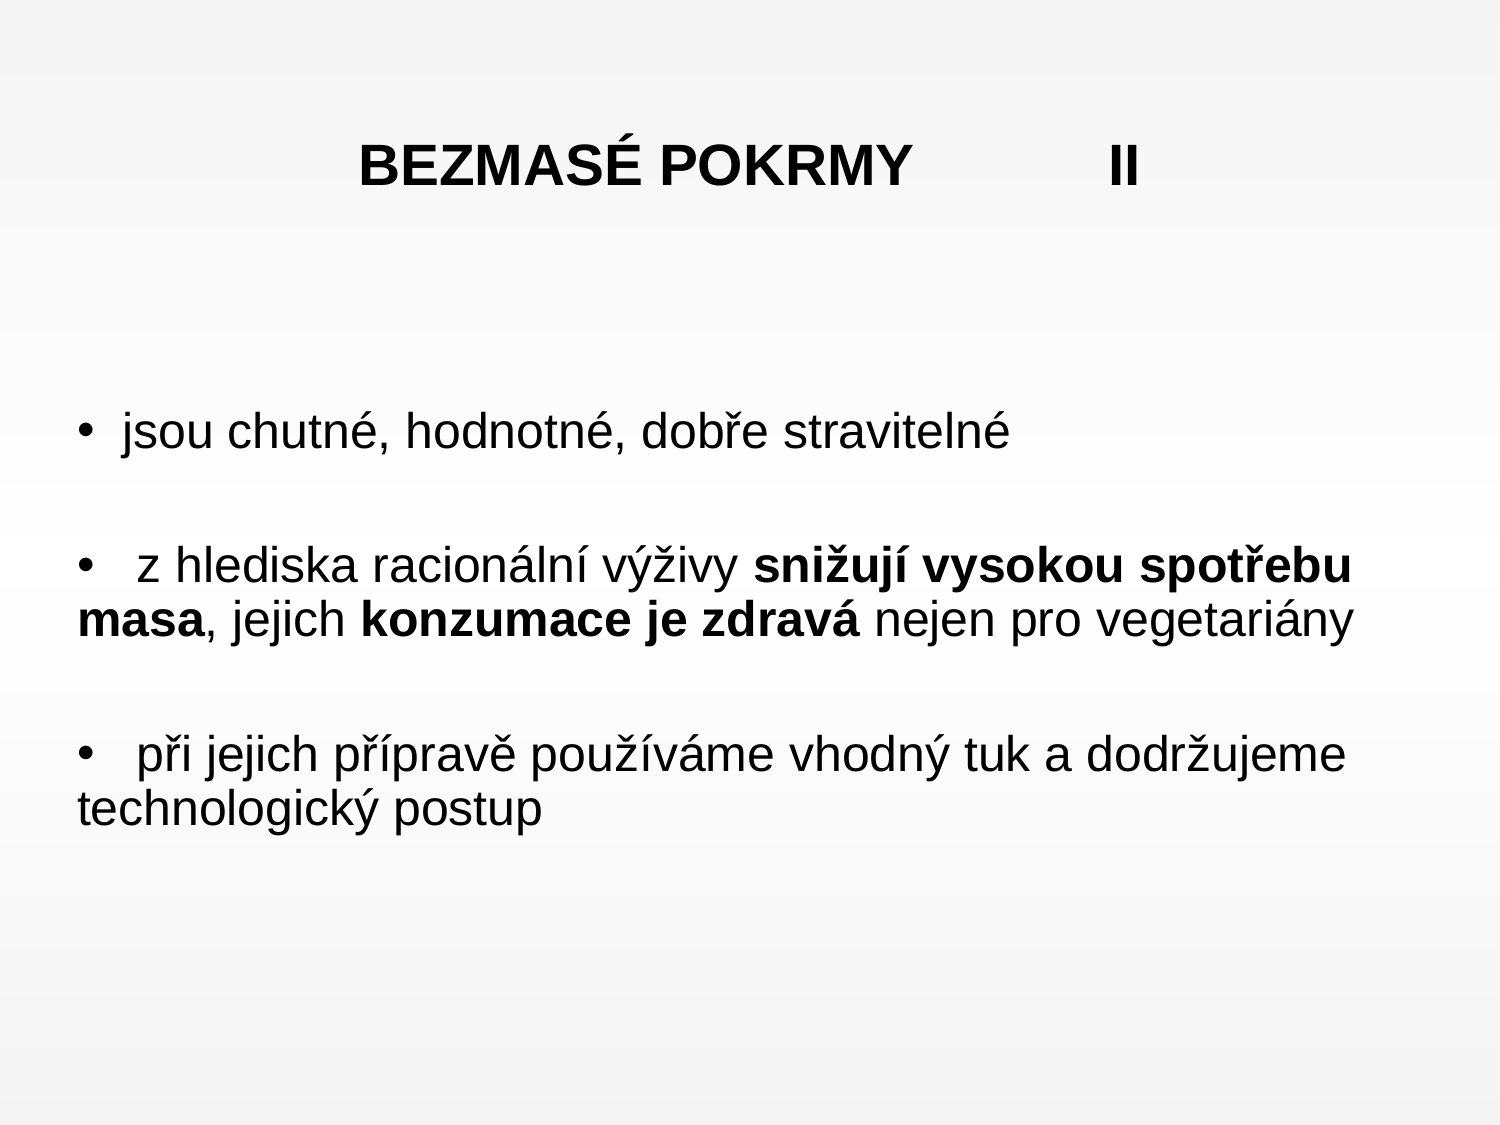

# BEZMASÉ POKRMY		II
 jsou chutné, hodnotné, dobře stravitelné
 z hlediska racionální výživy snižují vysokou spotřebu masa, jejich konzumace je zdravá nejen pro vegetariány
 při jejich přípravě používáme vhodný tuk a dodržujeme technologický postup